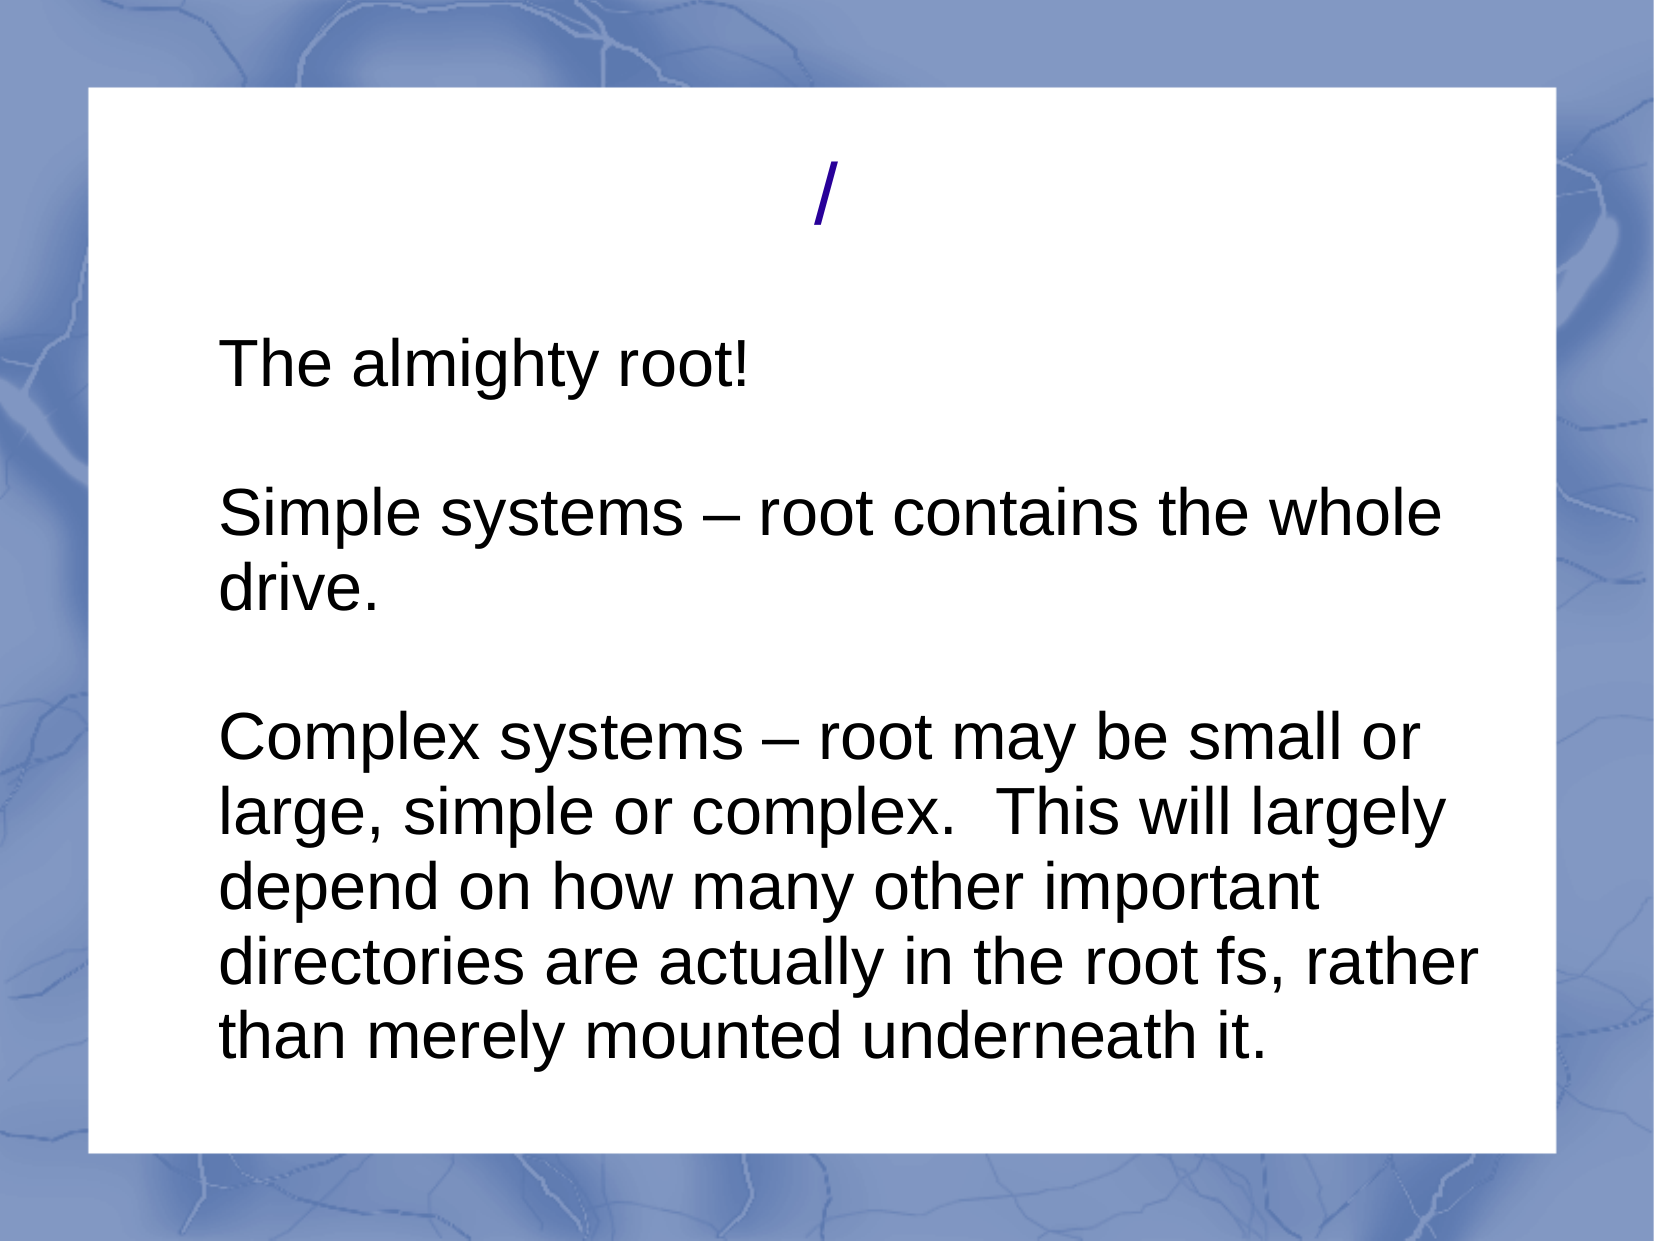

# /
The almighty root!
Simple systems – root contains the whole drive.
Complex systems – root may be small or large, simple or complex. This will largely depend on how many other important directories are actually in the root fs, rather than merely mounted underneath it.